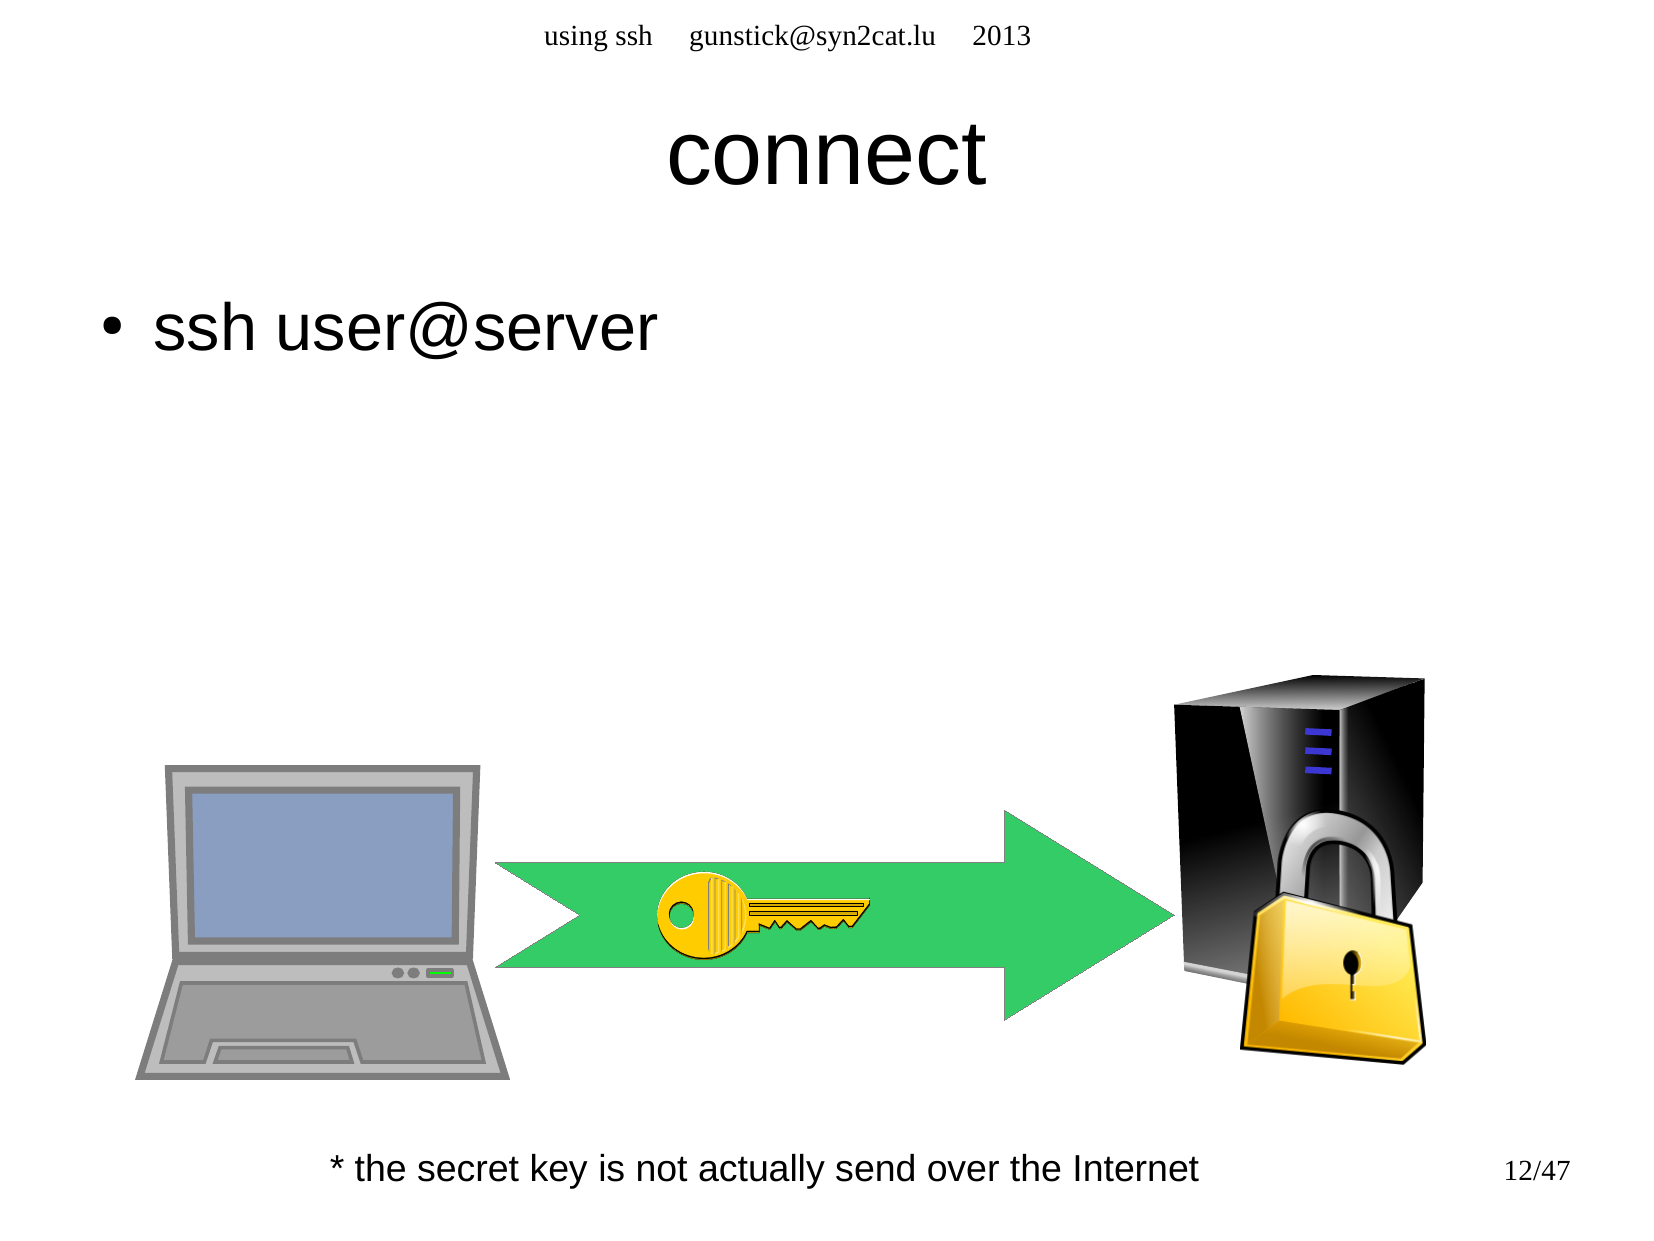

using ssh gunstick@syn2cat.lu 2013
# connect
ssh user@server
* the secret key is not actually send over the Internet
12